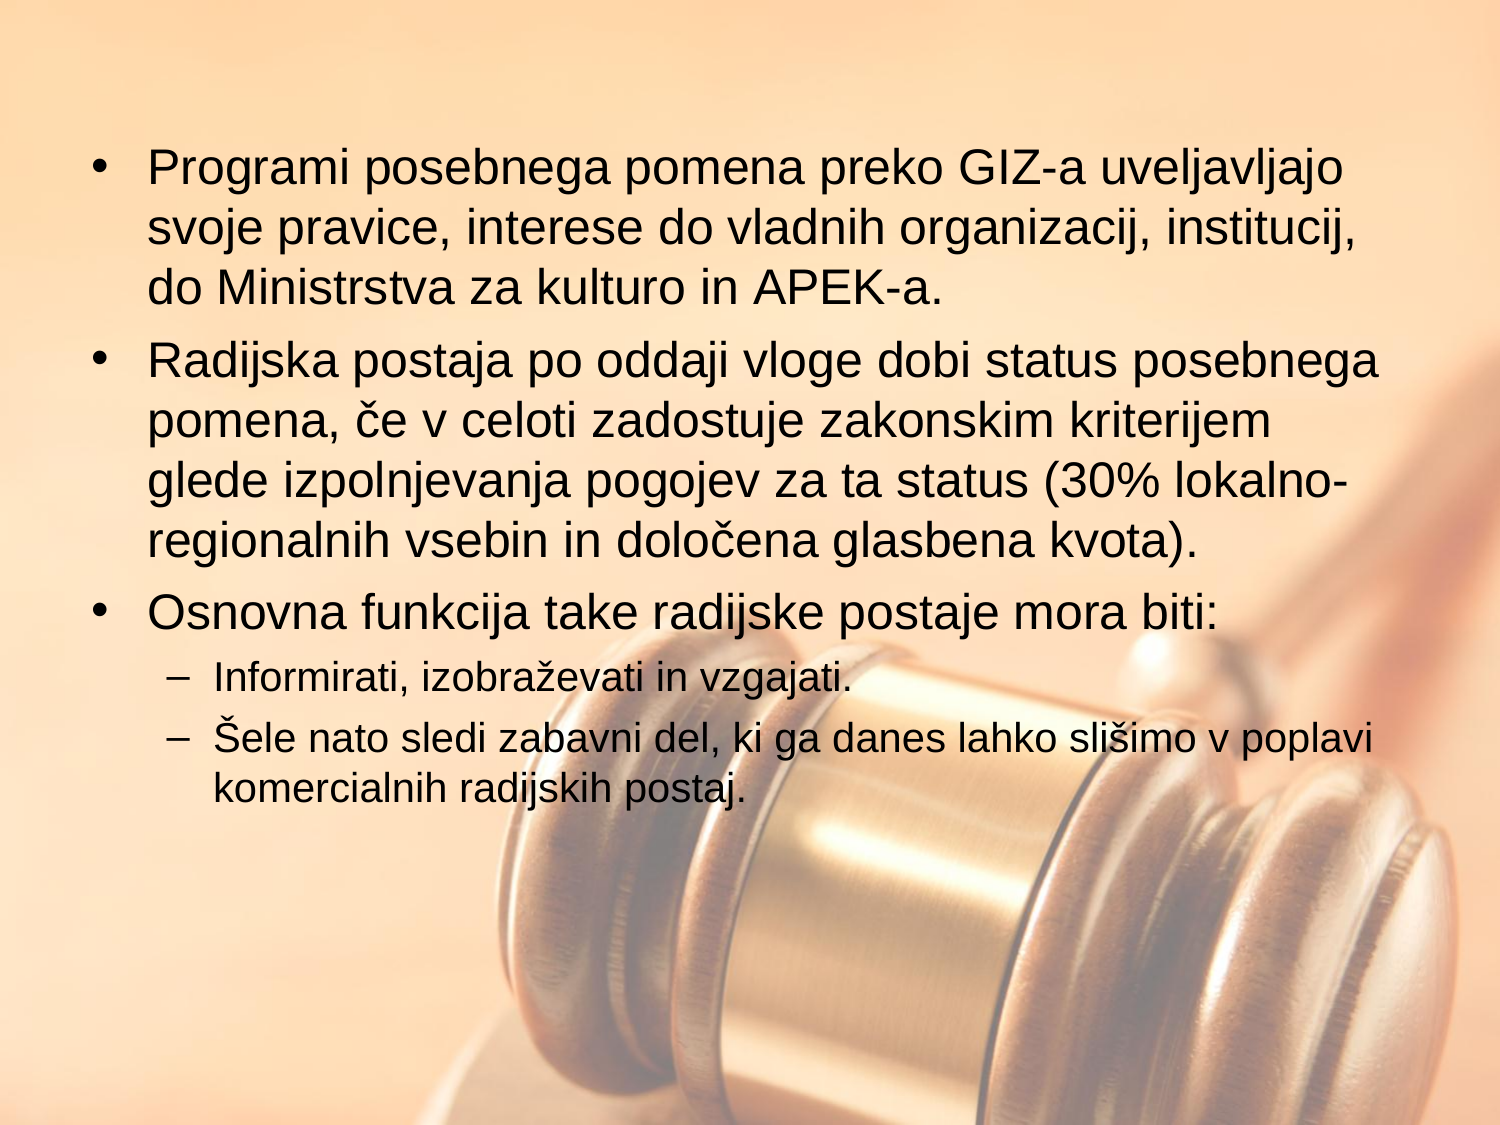

Programi posebnega pomena preko GIZ-a uveljavljajo svoje pravice, interese do vladnih organizacij, institucij, do Ministrstva za kulturo in APEK-a.
Radijska postaja po oddaji vloge dobi status posebnega pomena, če v celoti zadostuje zakonskim kriterijem glede izpolnjevanja pogojev za ta status (30% lokalno-regionalnih vsebin in določena glasbena kvota).
Osnovna funkcija take radijske postaje mora biti:
Informirati, izobraževati in vzgajati.
Šele nato sledi zabavni del, ki ga danes lahko slišimo v poplavi komercialnih radijskih postaj.